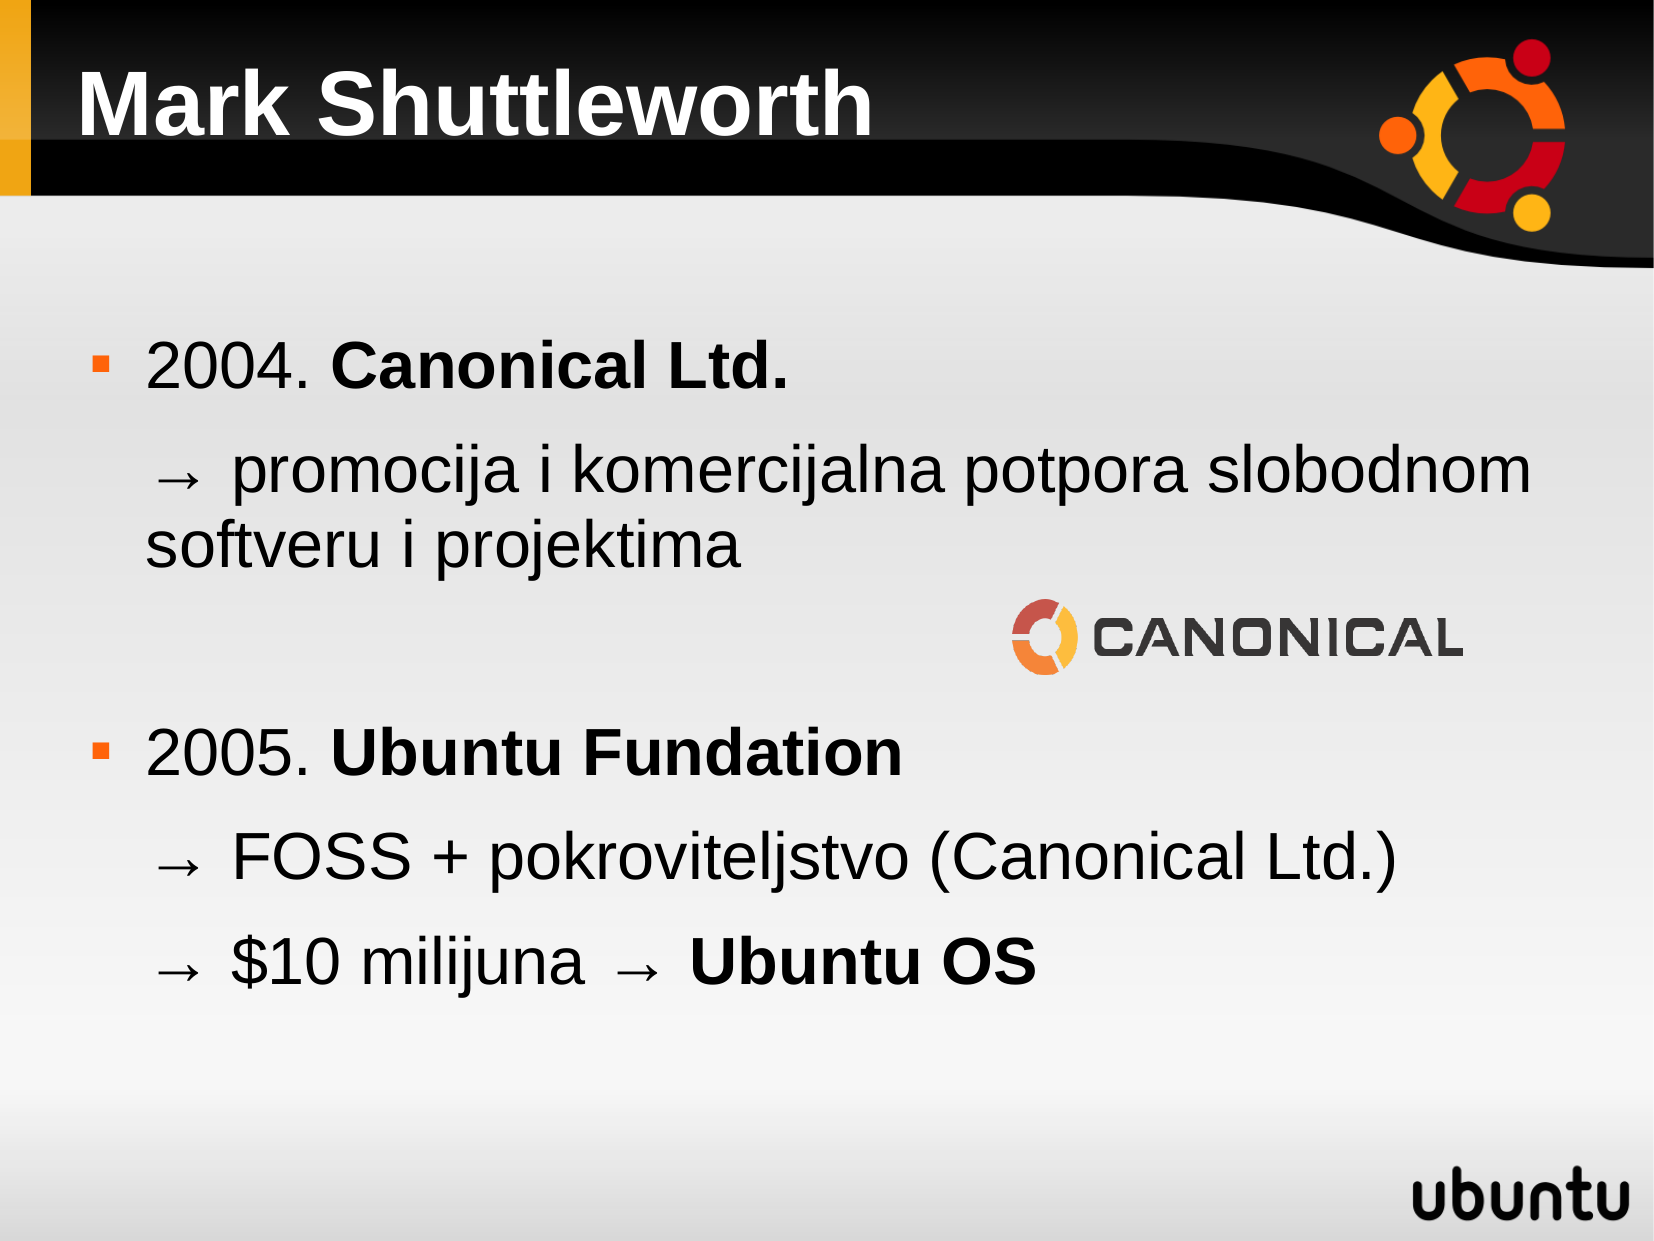

# Mark Shuttleworth
2004. Canonical Ltd.
→ promocija i komercijalna potpora slobodnom softveru i projektima
2005. Ubuntu Fundation
→ FOSS + pokroviteljstvo (Canonical Ltd.)
→ $10 milijuna → Ubuntu OS